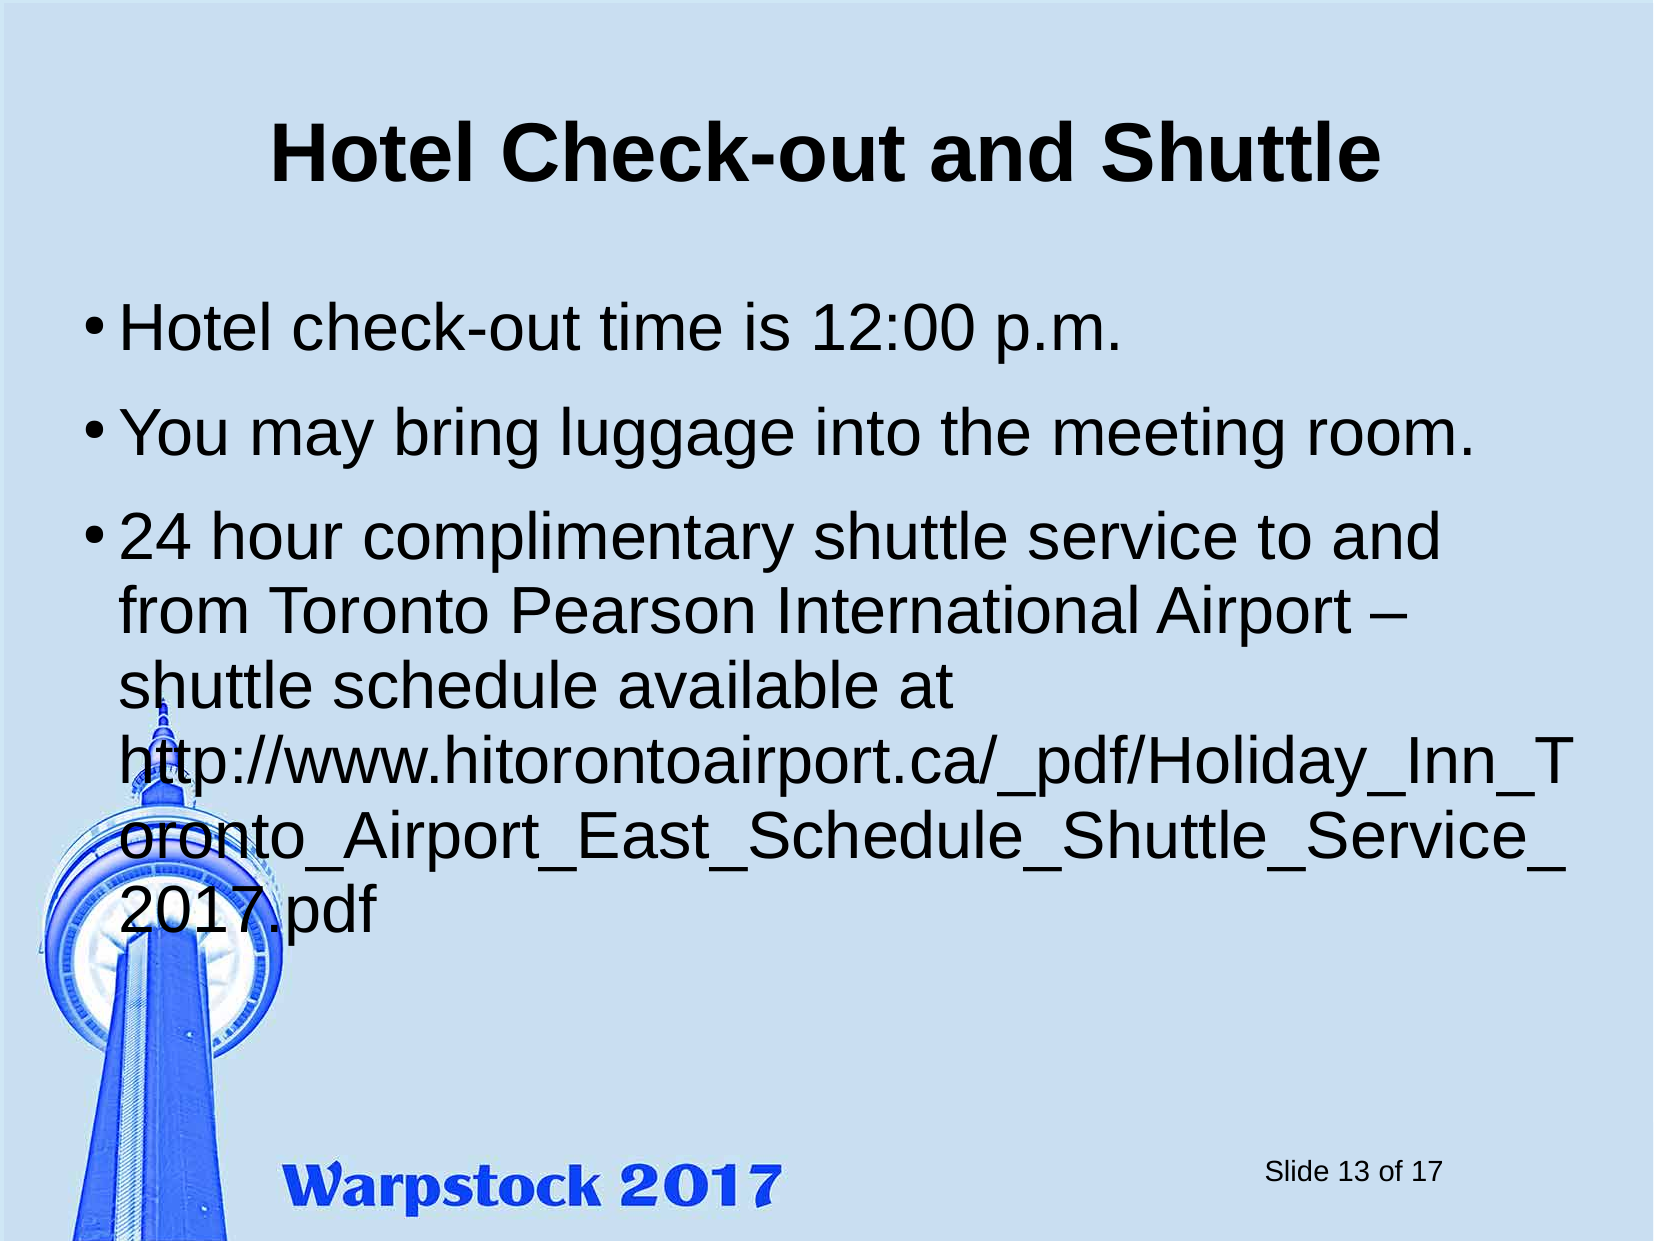

# Hotel Check-out and Shuttle
Hotel check-out time is 12:00 p.m.
You may bring luggage into the meeting room.
24 hour complimentary shuttle service to and from Toronto Pearson International Airport – shuttle schedule available at http://www.hitorontoairport.ca/_pdf/Holiday_Inn_Toronto_Airport_East_Schedule_Shuttle_Service_2017.pdf
Slide of <count>